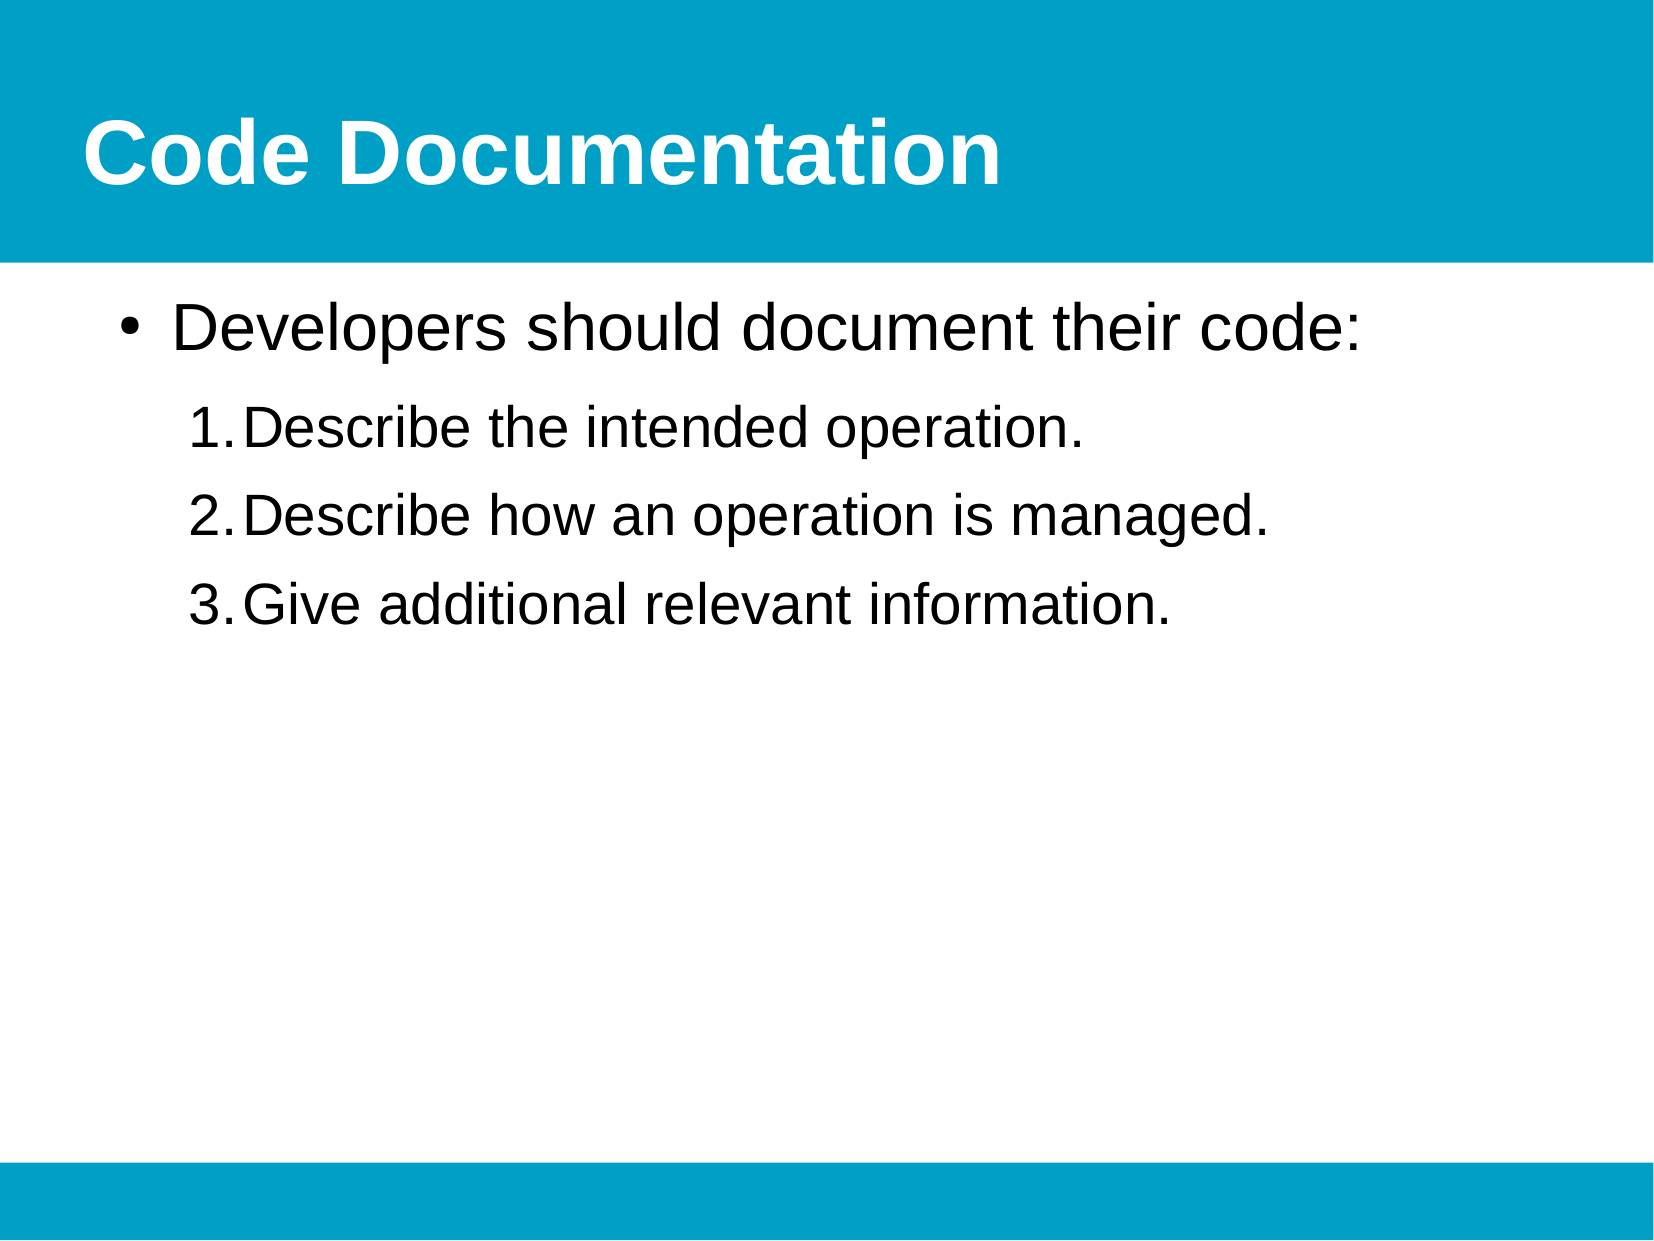

# Code Documentation
Developers should document their code:
Describe the intended operation.
Describe how an operation is managed.
Give additional relevant information.